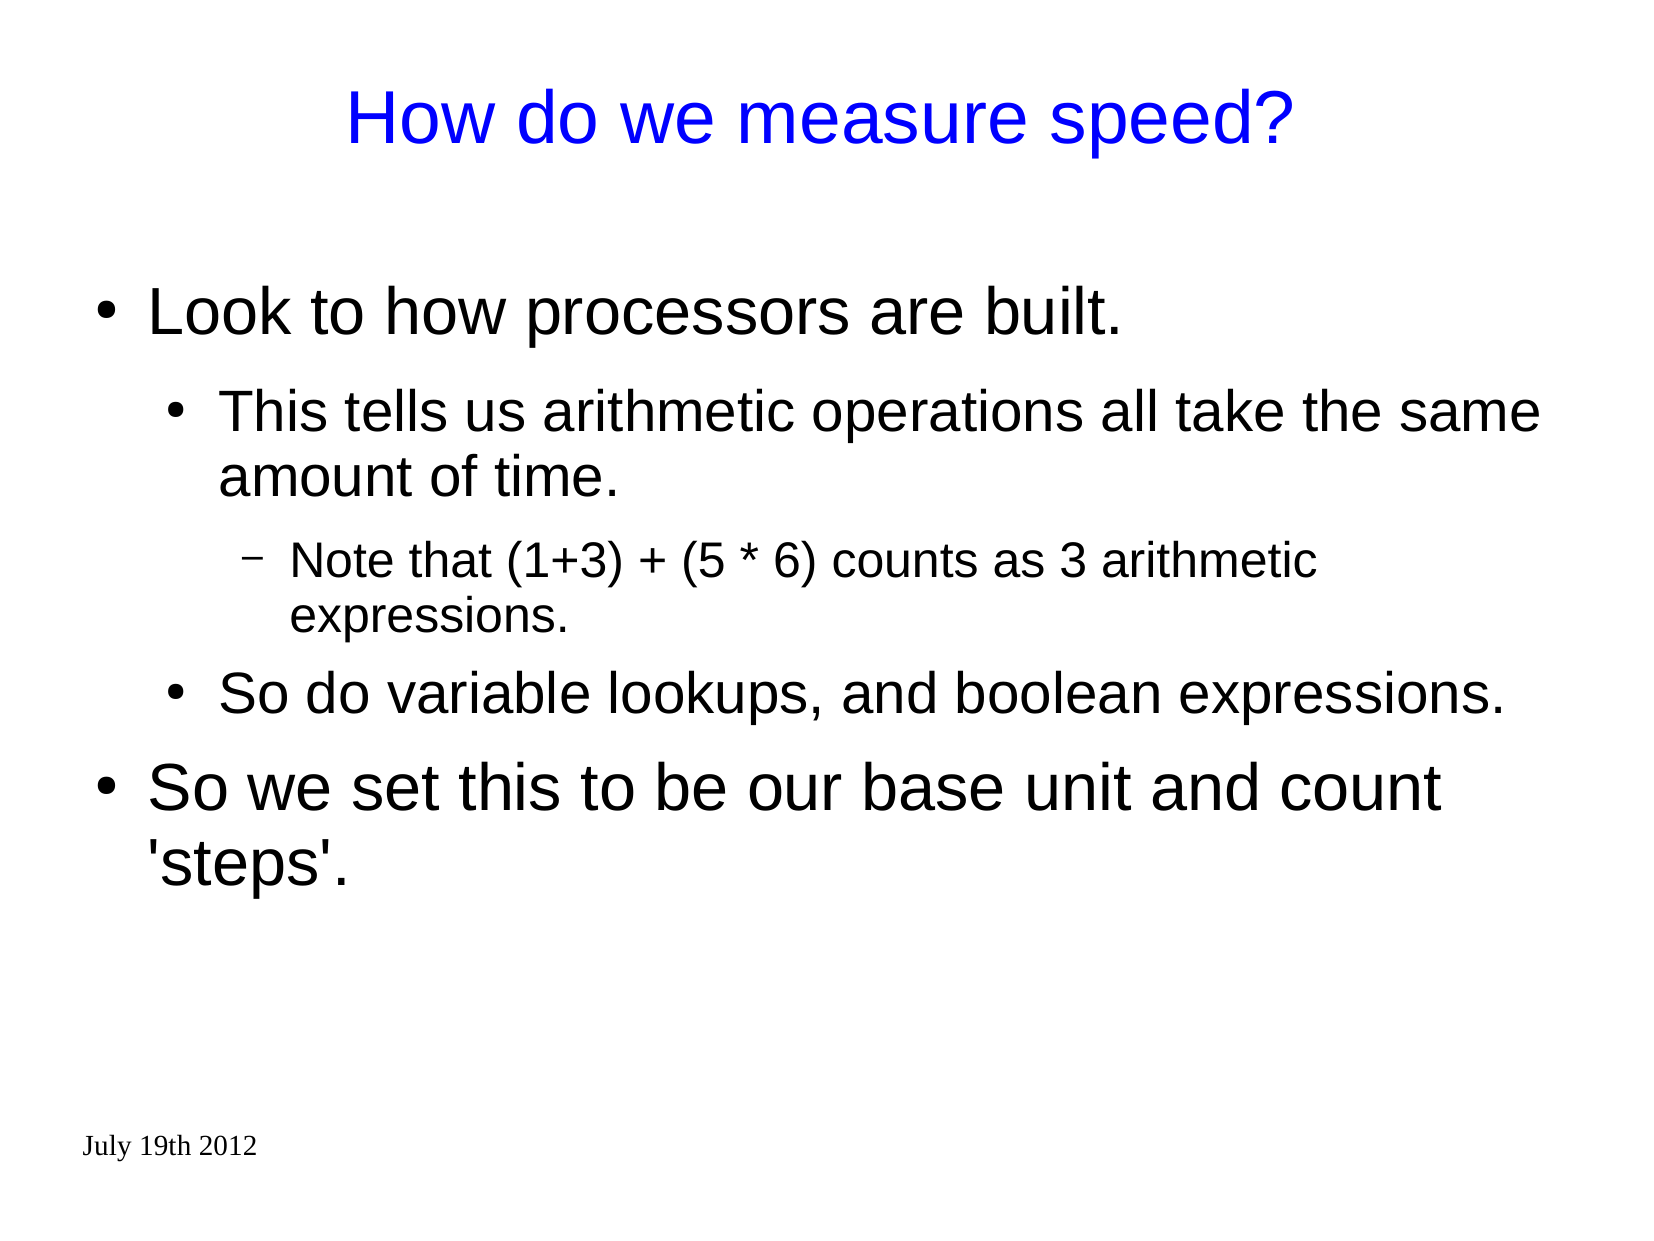

# How do we measure speed?
Look to how processors are built.
This tells us arithmetic operations all take the same amount of time.
Note that (1+3) + (5 * 6) counts as 3 arithmetic expressions.
So do variable lookups, and boolean expressions.
So we set this to be our base unit and count 'steps'.
July 19th 2012